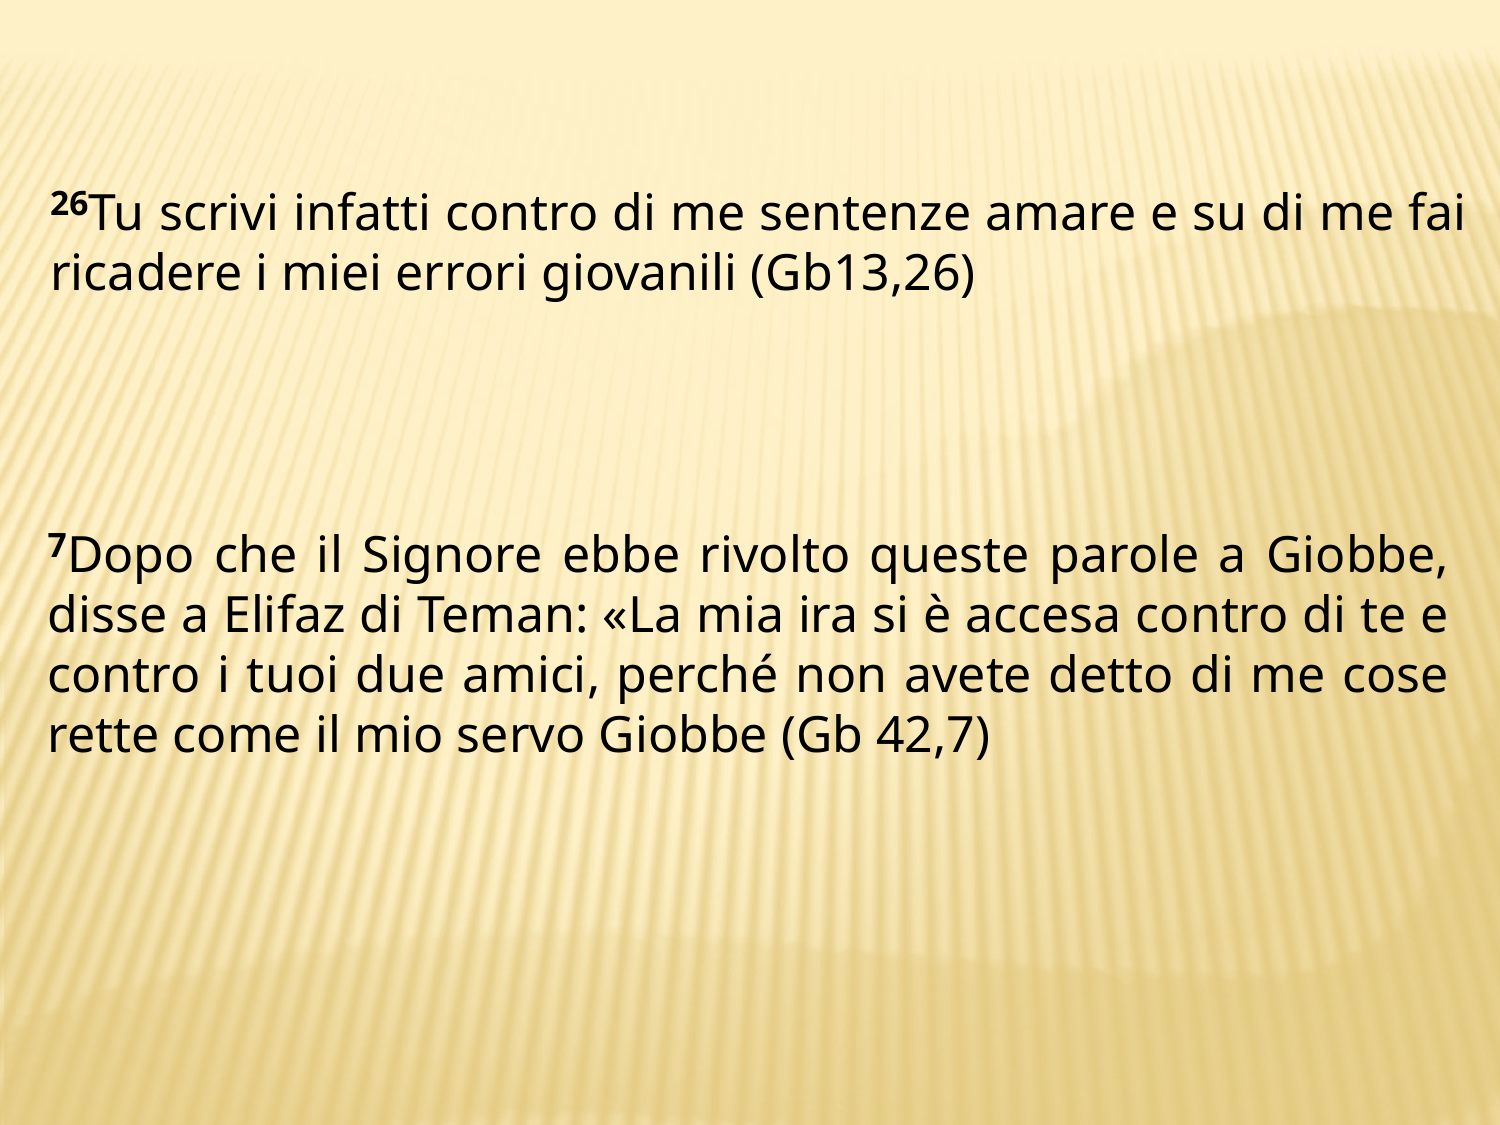

26Tu scrivi infatti contro di me sentenze amare e su di me fai ricadere i miei errori giovanili (Gb13,26)
7Dopo che il Signore ebbe rivolto queste parole a Giobbe, disse a Elifaz di Teman: «La mia ira si è accesa contro di te e contro i tuoi due amici, perché non avete detto di me cose rette come il mio servo Giobbe (Gb 42,7)